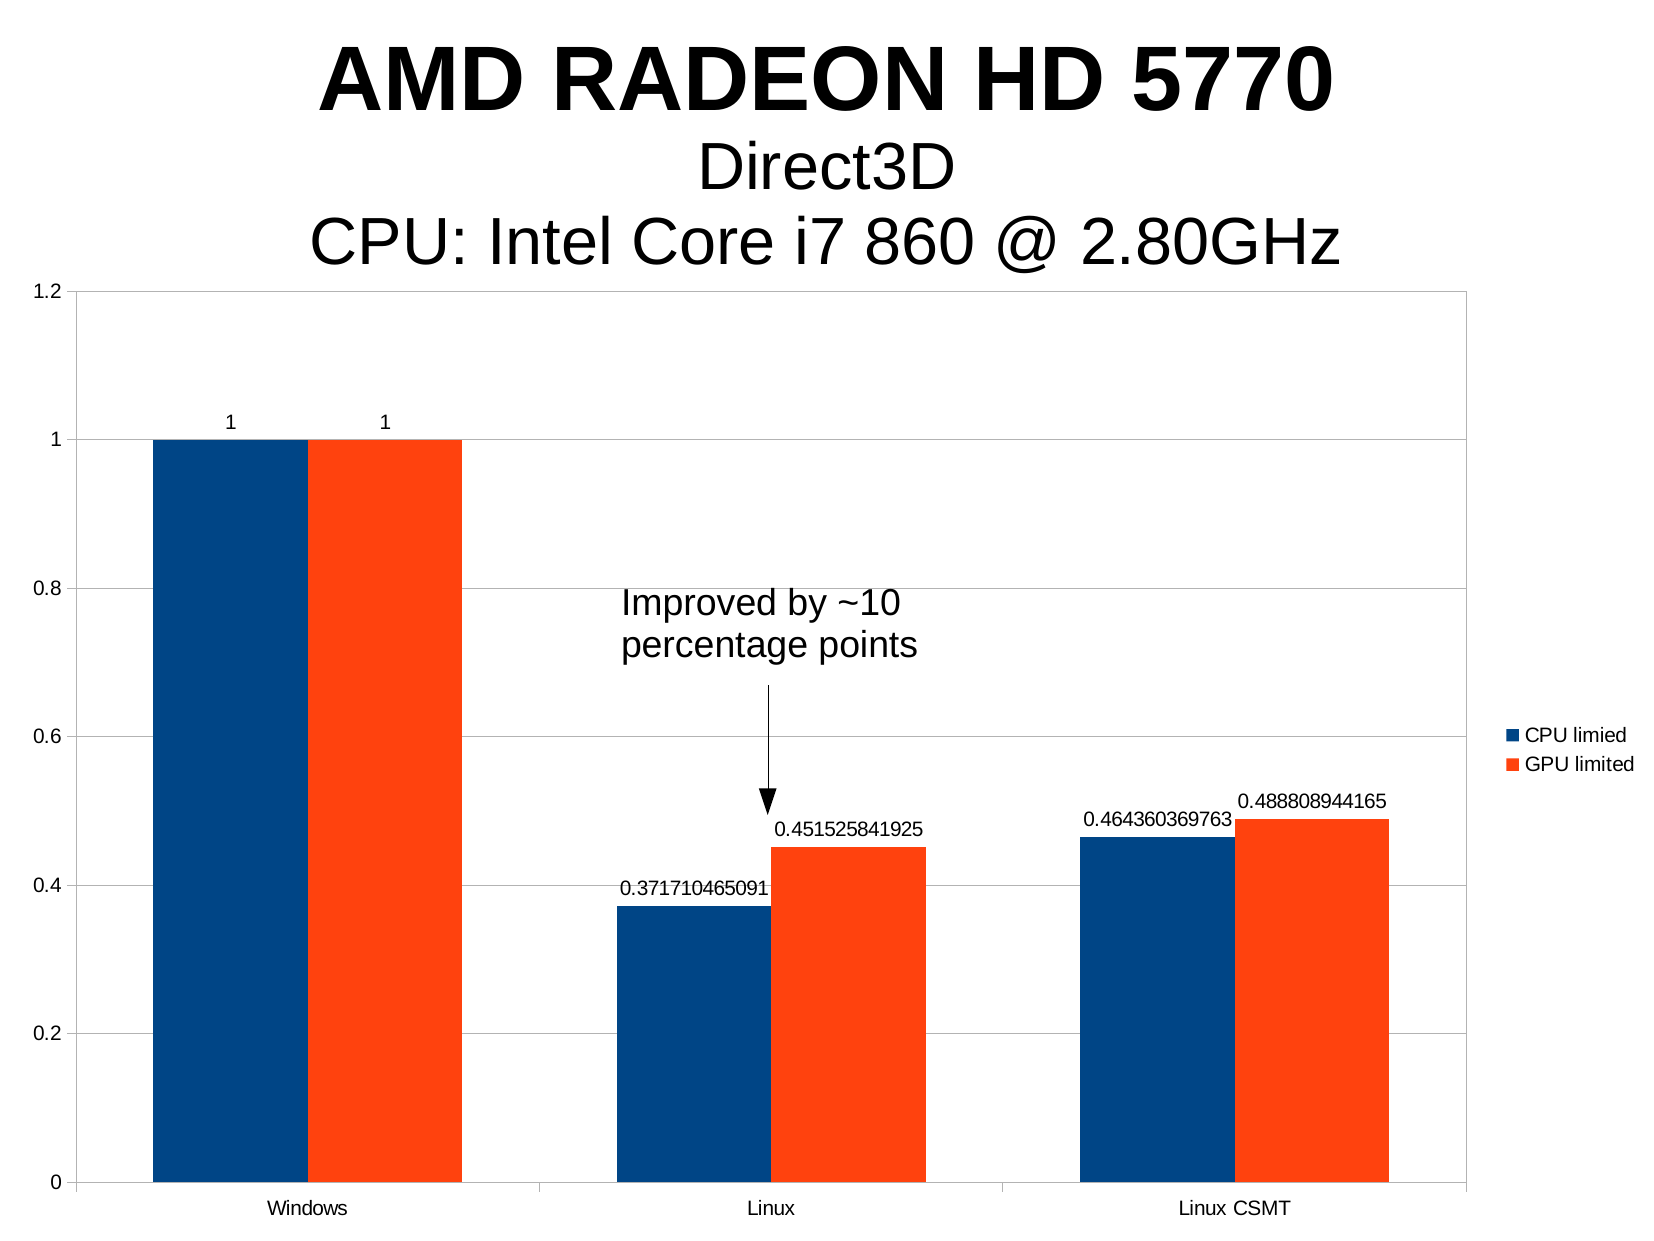

# AMD RADEON HD 5770 Direct3D CPU: Intel Core i7 860 @ 2.80GHz
### Chart
| Category | CPU limied | GPU limited |
|---|---|---|
| Windows | 1.0 | 1.0 |
| Linux | 0.371710465091 | 0.451525841925 |
| Linux CSMT | 0.464360369763 | 0.488808944165 |Improved by ~10
percentage points